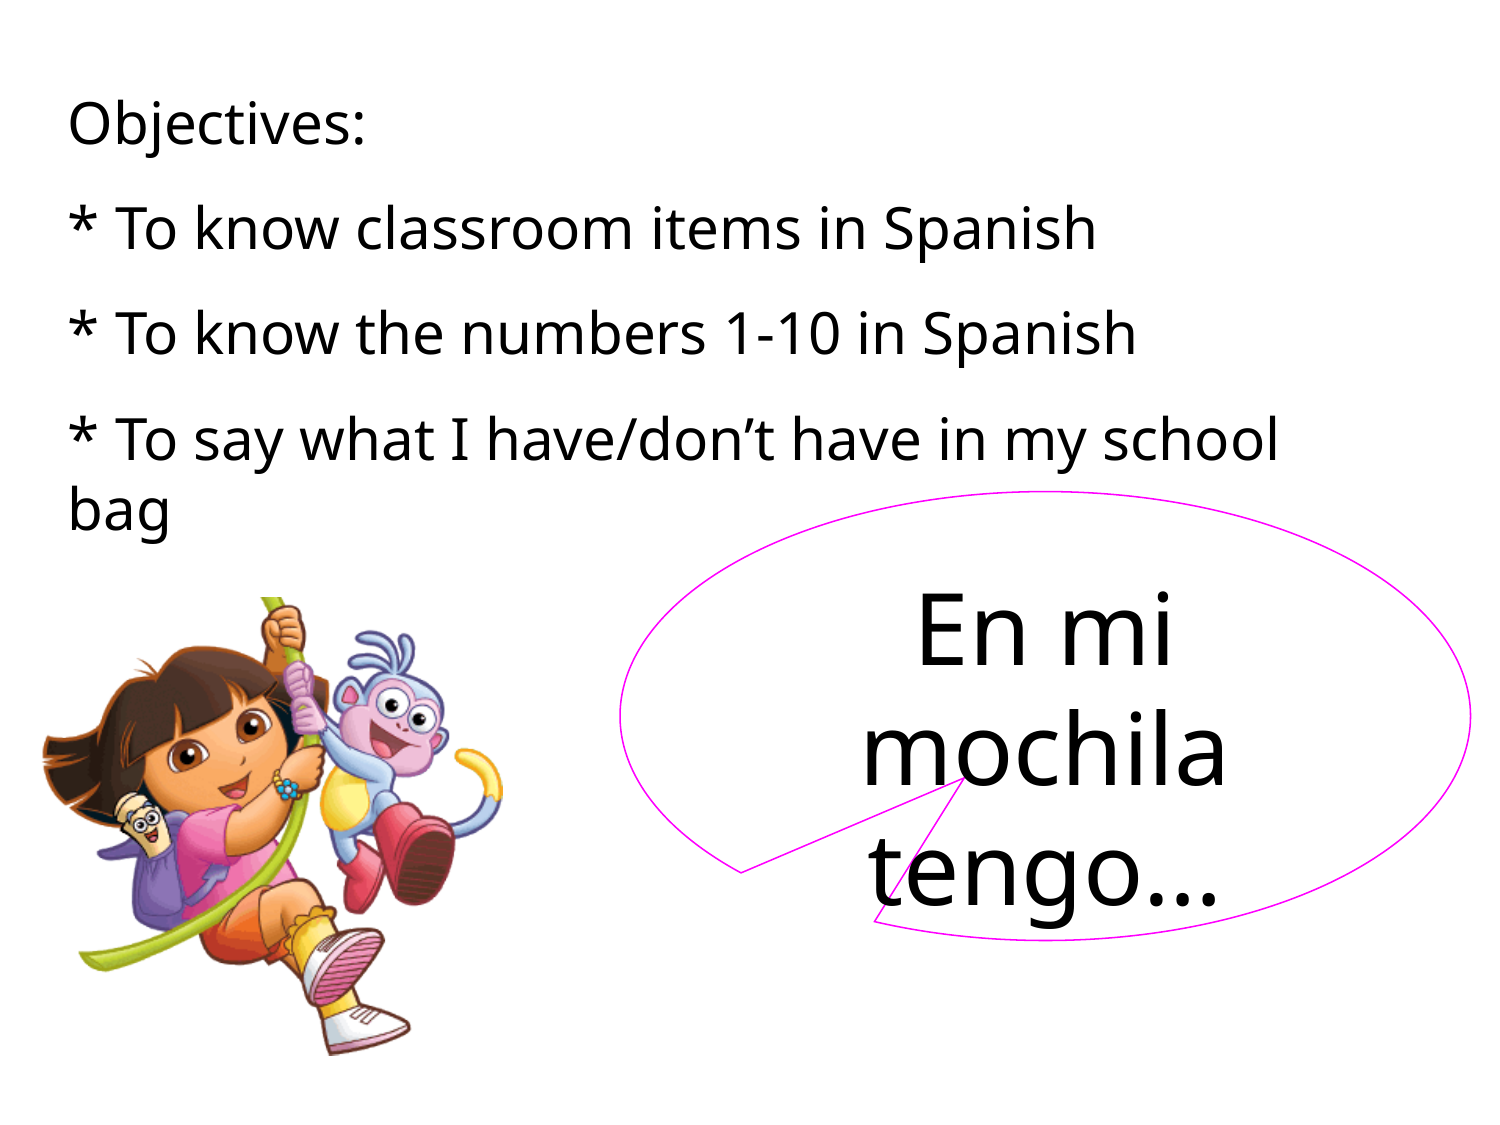

Objectives:
* To know classroom items in Spanish
* To know the numbers 1-10 in Spanish
* To say what I have/don’t have in my school bag
En mi mochila tengo…